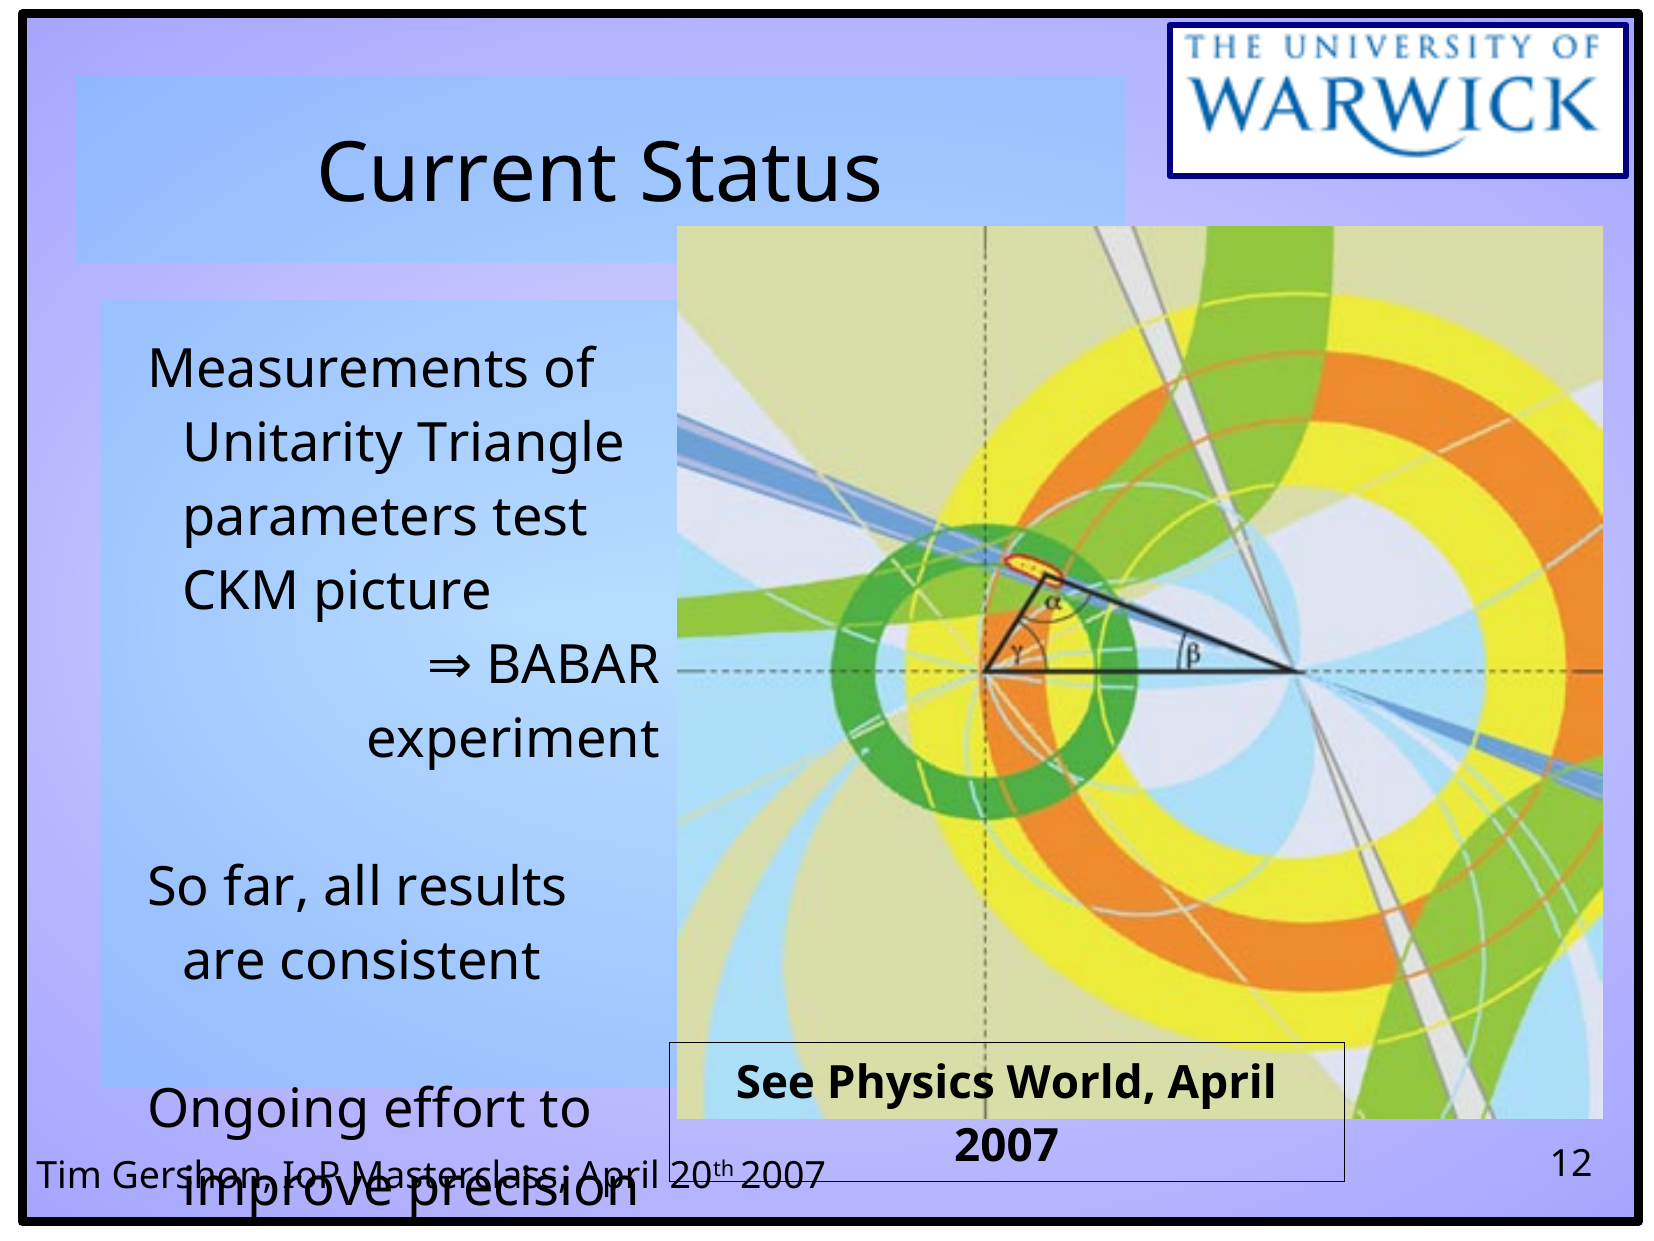

Current Status
Measurements of Unitarity Triangle parameters test CKM picture
⇒ BABAR experiment
So far, all results are consistent
Ongoing effort to improve precision
See Physics World, April 2007
Tim Gershon, IoP Masterclass, April 20th 2007